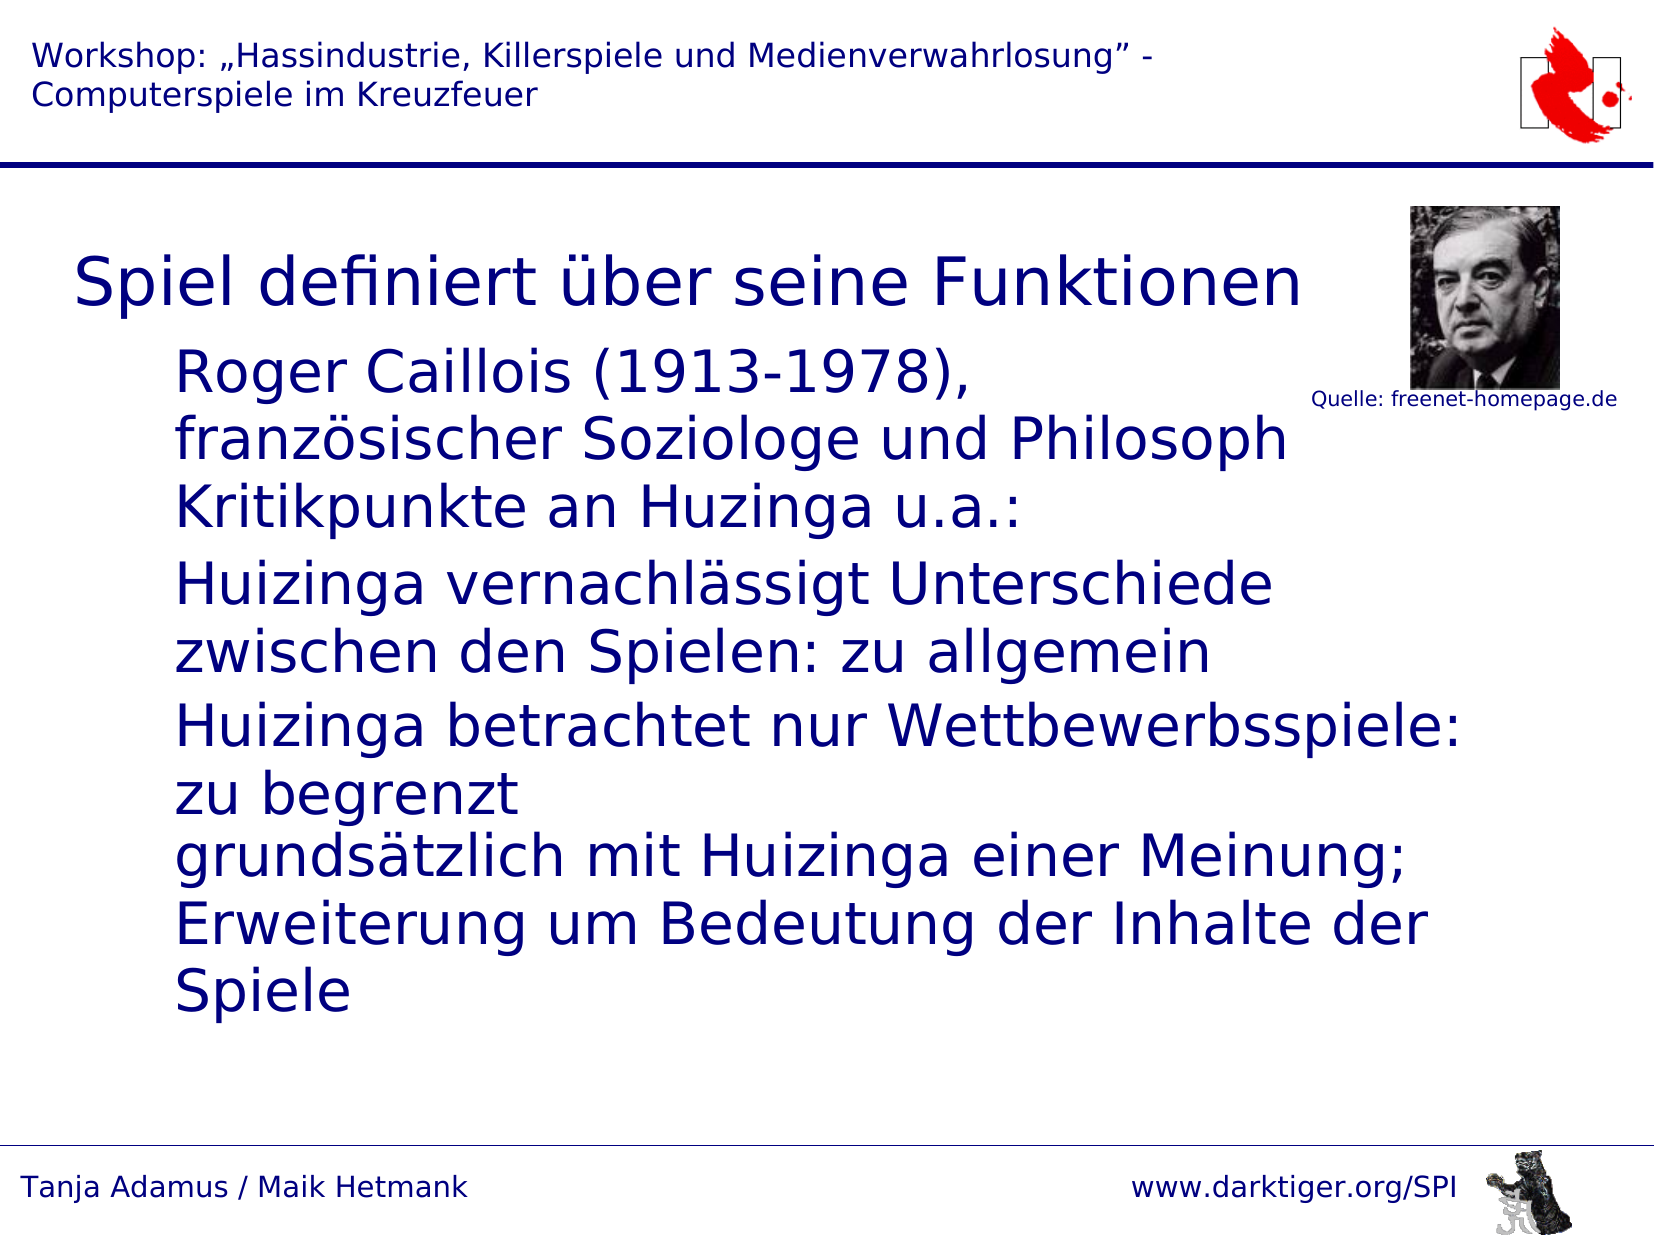

Workshop: „Hassindustrie, Killerspiele und Medienverwahrlosung” - Computerspiele im Kreuzfeuer
Spiel definiert über seine Funktionen
Roger Caillois (1913-1978), französischer Soziologe und Philosoph
Quelle: freenet-homepage.de
Kritikpunkte an Huzinga u.a.:
Huizinga vernachlässigt Unterschiede zwischen den Spielen: zu allgemein
Huizinga betrachtet nur Wettbewerbsspiele: zu begrenzt
grundsätzlich mit Huizinga einer Meinung; Erweiterung um Bedeutung der Inhalte der Spiele